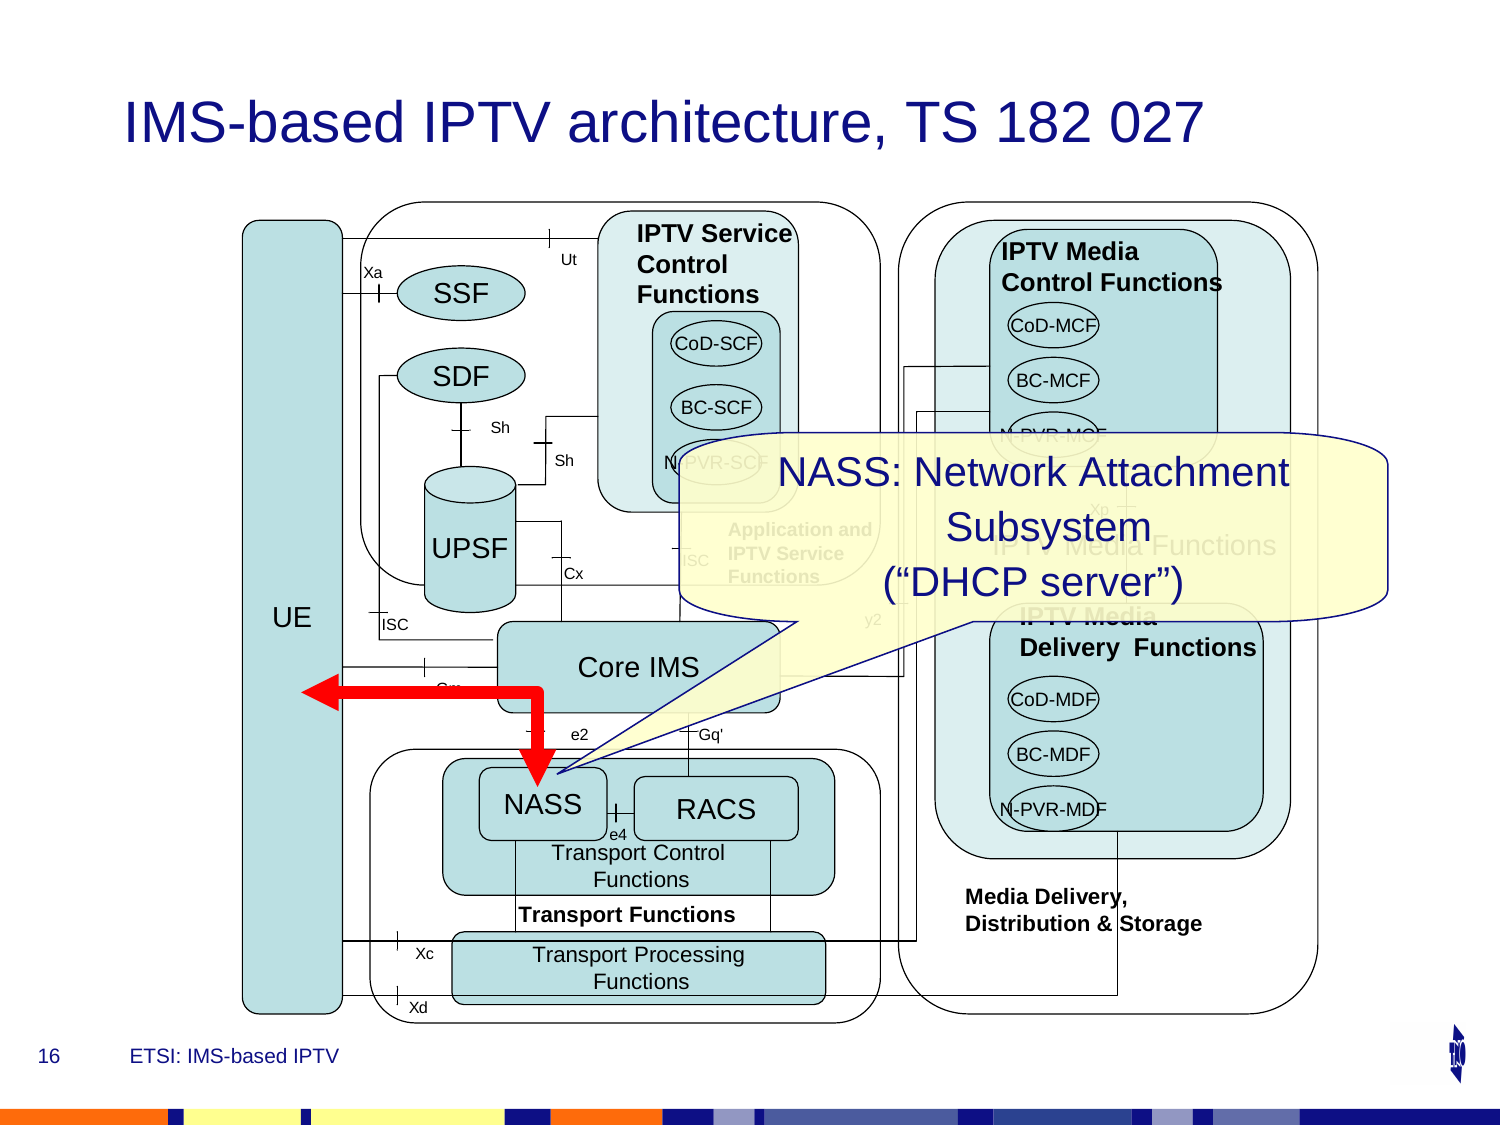

# IMS-based IPTV architecture, TS 182 027
NASS: Network Attachment Subsystem
(“DHCP server”)
16
ETSI: IMS-based IPTV